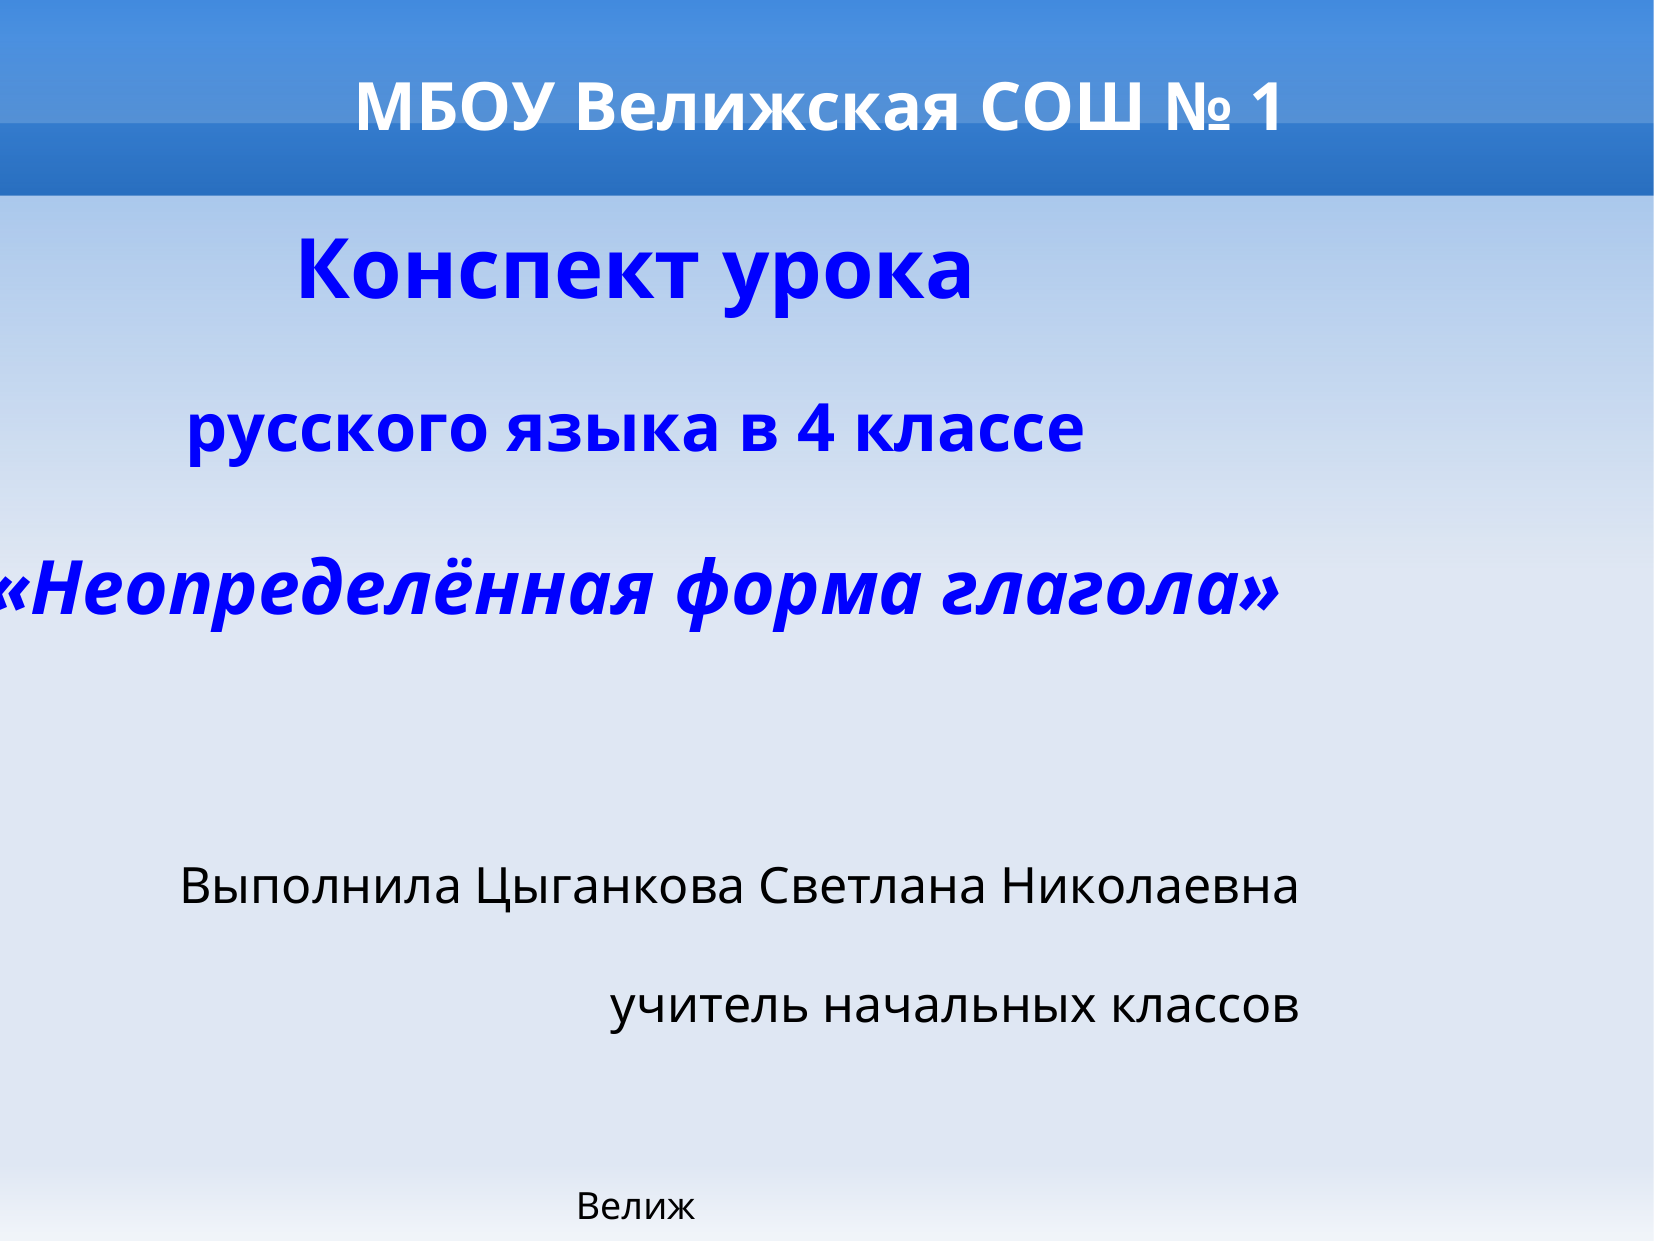

# МБОУ Велижская СОШ № 1
Конспект урока
русского языка в 4 классе
«Неопределённая форма глагола»
Выполнила Цыганкова Светлана Николаевна
учитель начальных классов
Велиж
2012